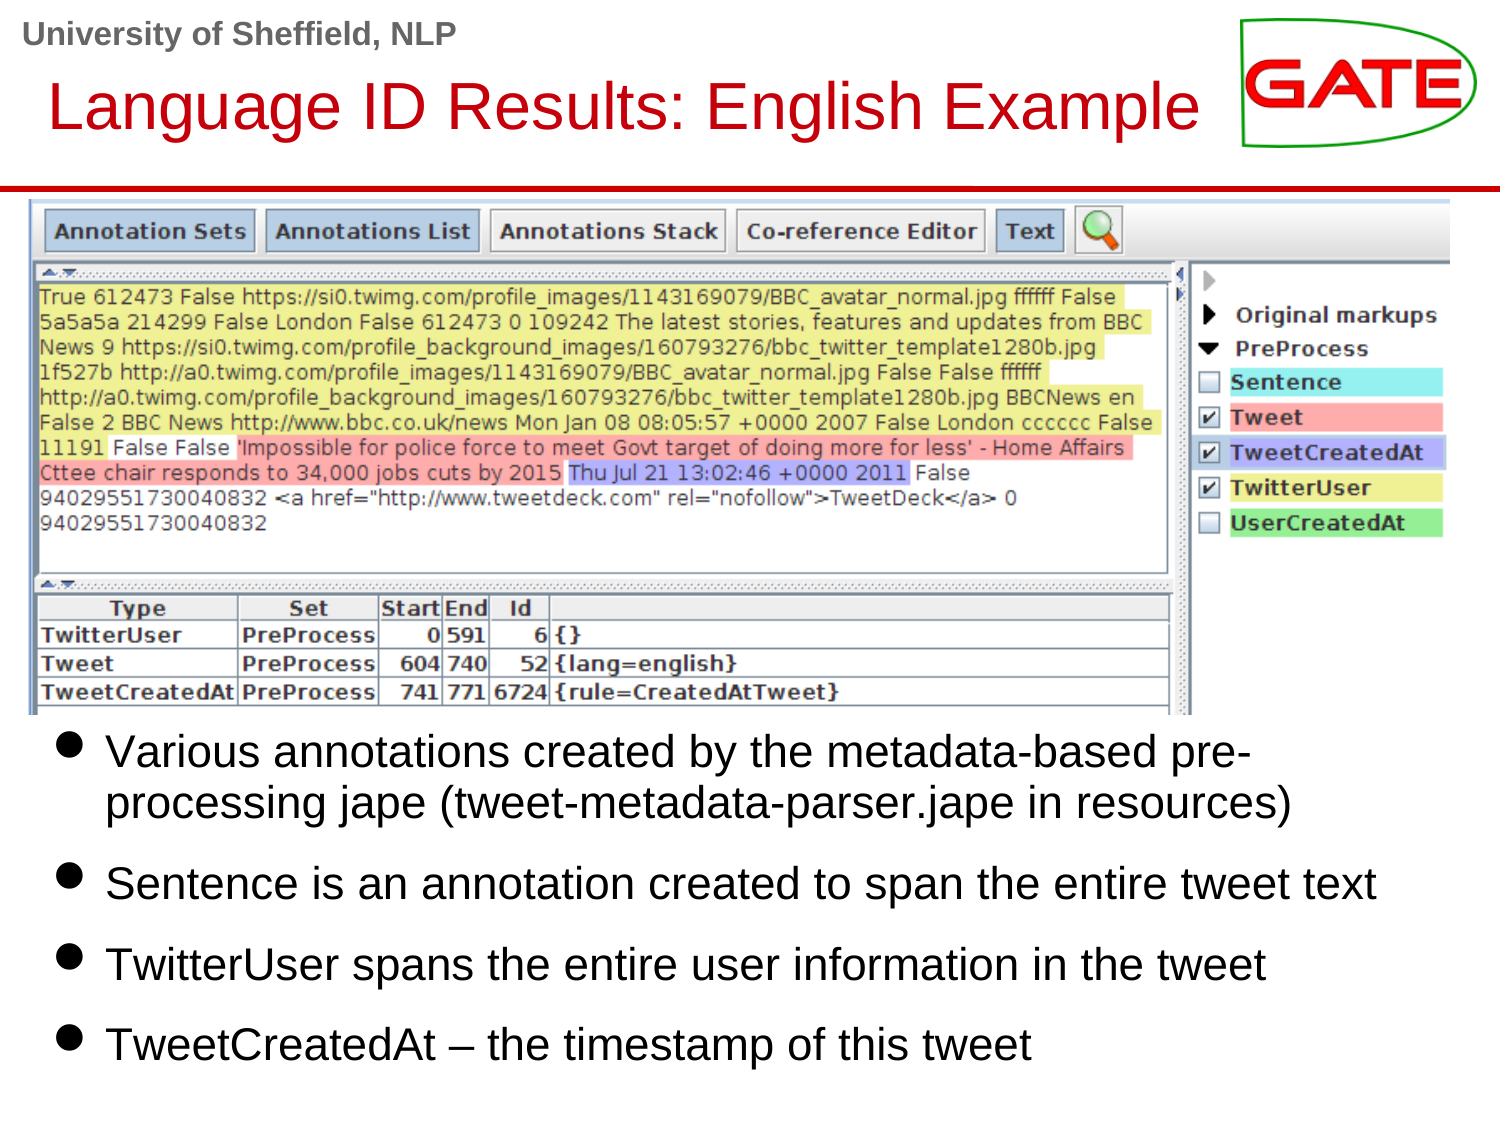

Language ID Results: English Example
Various annotations created by the metadata-based pre-processing jape (tweet-metadata-parser.jape in resources)
Sentence is an annotation created to span the entire tweet text
TwitterUser spans the entire user information in the tweet
TweetCreatedAt – the timestamp of this tweet